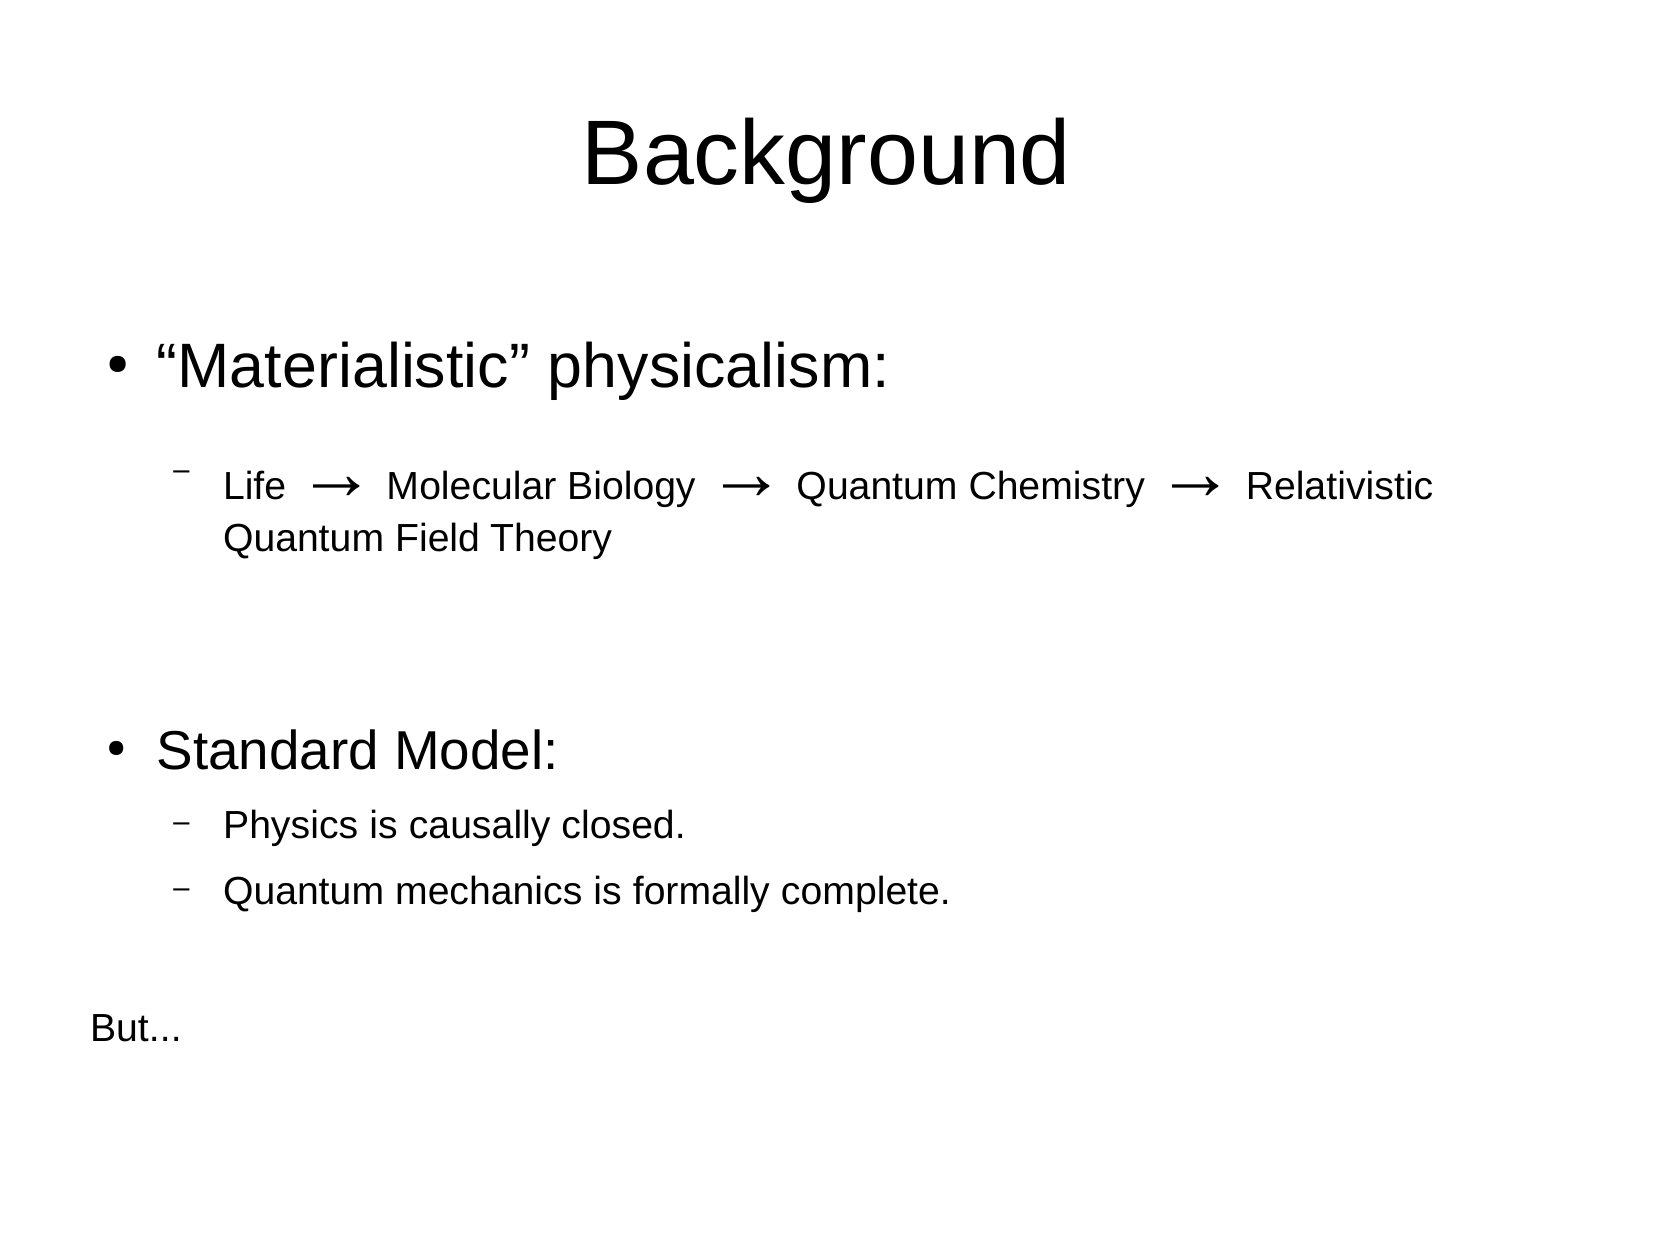

# Background
“Materialistic” physicalism:
Life → Molecular Biology → Quantum Chemistry → Relativistic Quantum Field Theory
Standard Model:
Physics is causally closed.
Quantum mechanics is formally complete.
But...